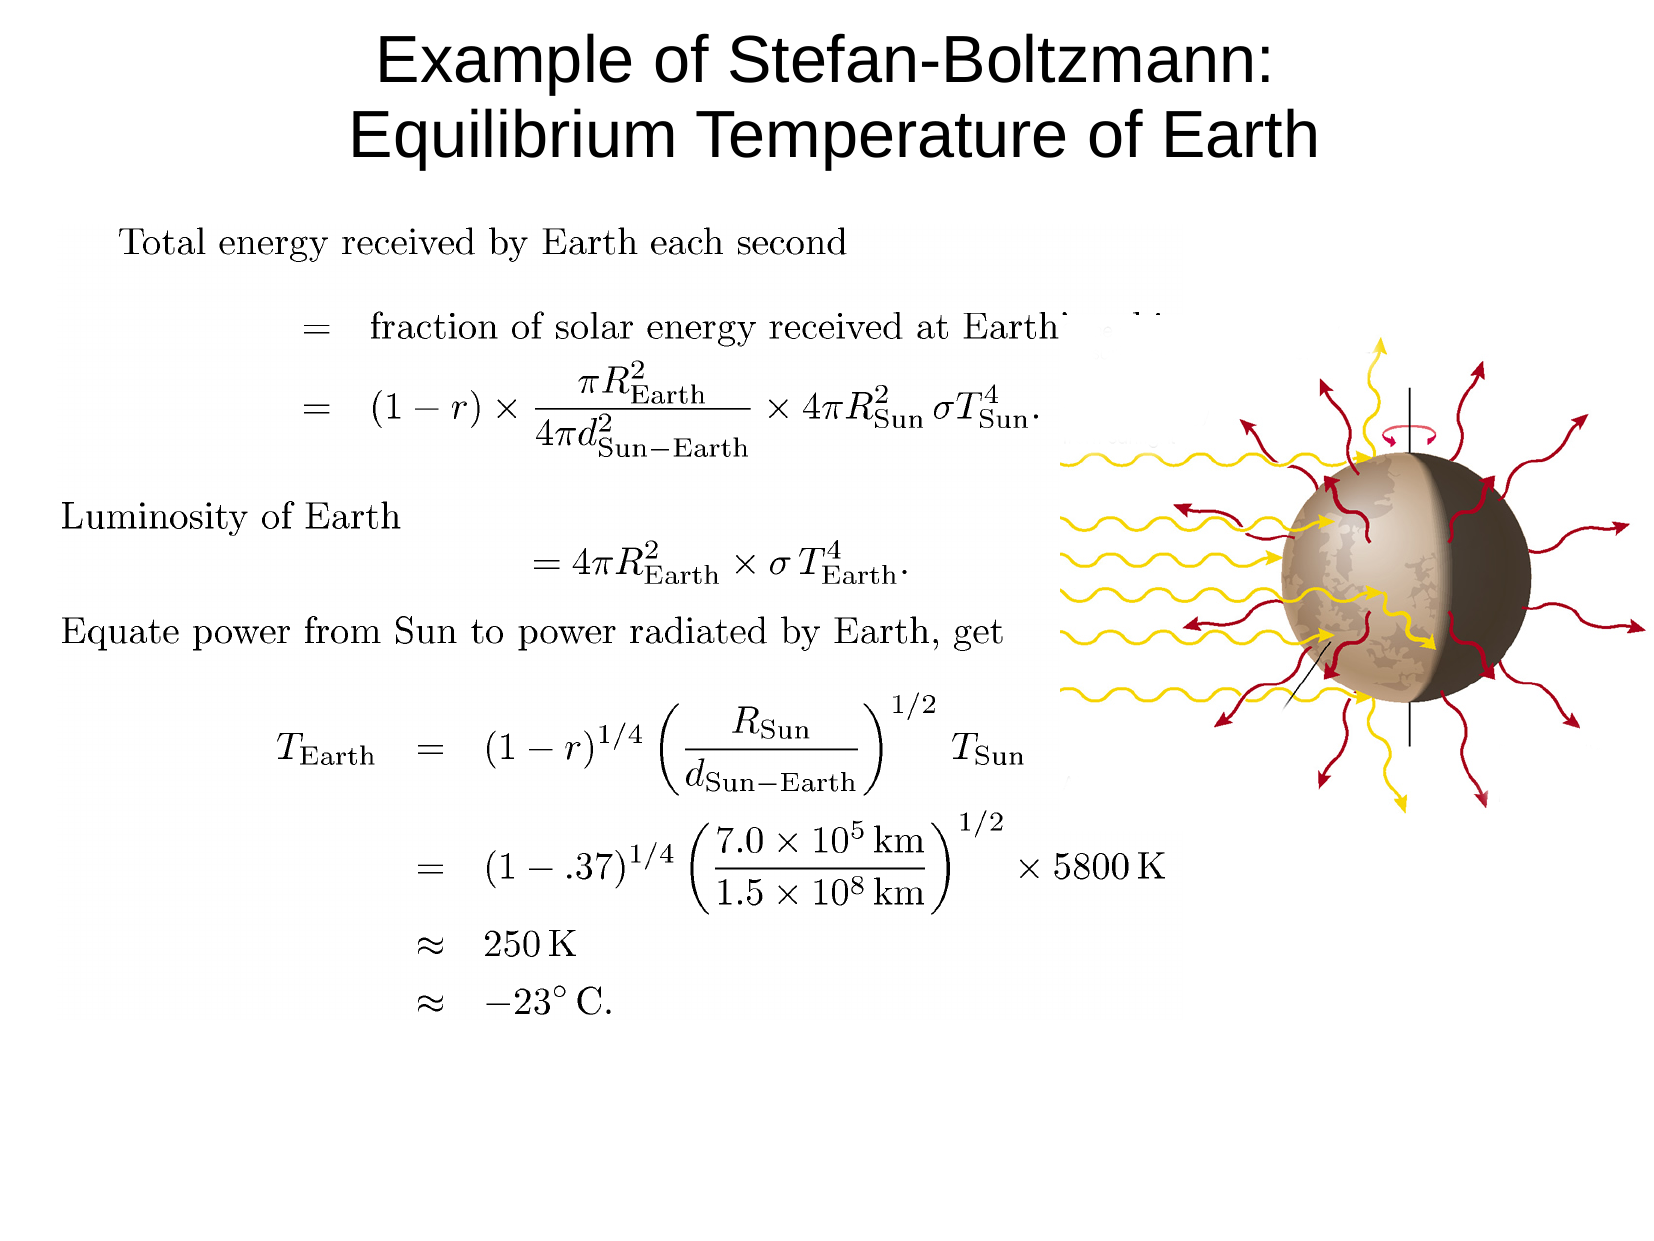

# Example of Stefan-Boltzmann: Equilibrium Temperature of Earth